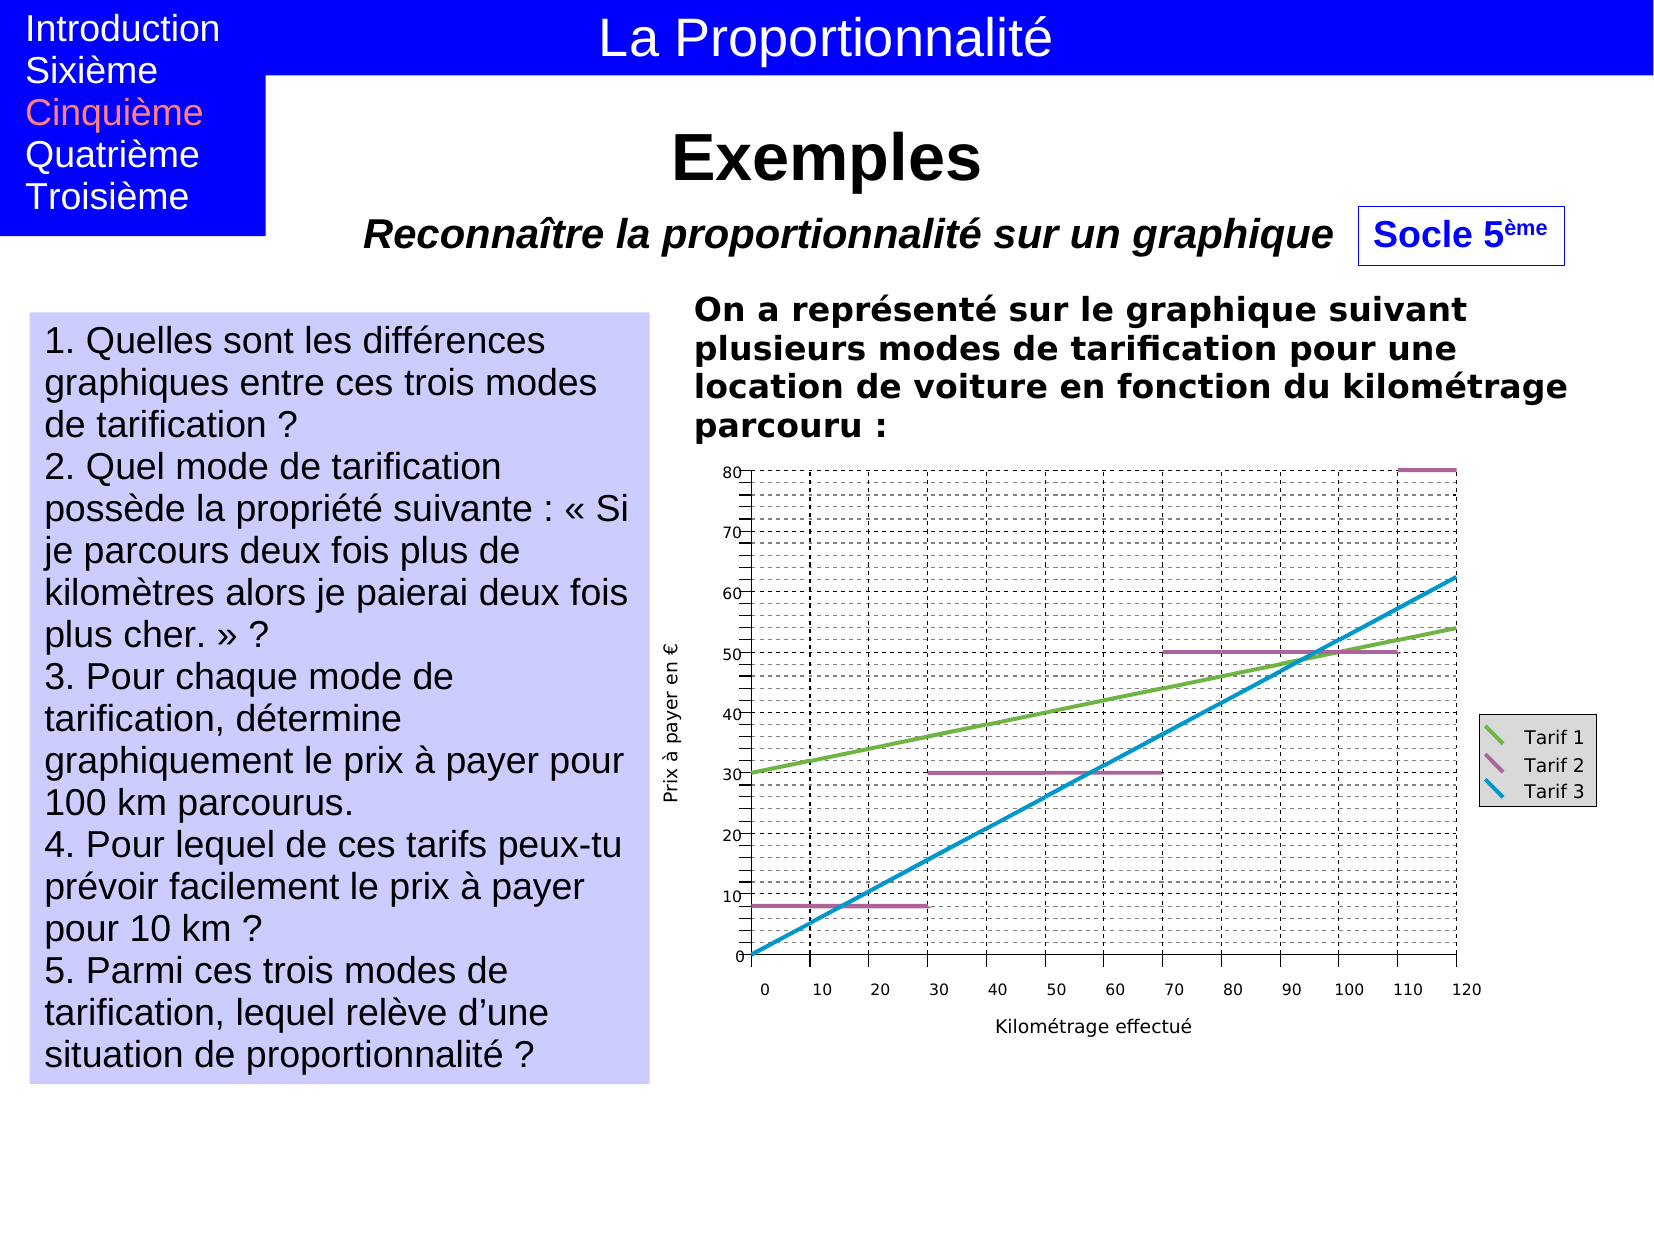

Introduction
 Sixième
 Cinquième
 Quatrième
 Troisième
La Proportionnalité
Exemples
Reconnaître la proportionnalité sur un graphique
Socle 5ème
On a représenté sur le graphique suivant plusieurs modes de tarification pour une location de voiture en fonction du kilométrage parcouru :
1. Quelles sont les différences graphiques entre ces trois modes de tarification ?
2. Quel mode de tarification possède la propriété suivante : « Si je parcours deux fois plus de kilomètres alors je paierai deux fois plus cher. » ?
3. Pour chaque mode de tarification, détermine graphiquement le prix à payer pour 100 km parcourus.
4. Pour lequel de ces tarifs peux-tu prévoir facilement le prix à payer pour 10 km ?
5. Parmi ces trois modes de tarification, lequel relève d’une situation de proportionnalité ?
80
70
60
50
Prix à payer en €
40
Tarif 1
Tarif 2
30
Tarif 3
20
10
0
10
20
30
40
50
60
70
80
90
100
110
120
0
Kilométrage effectué